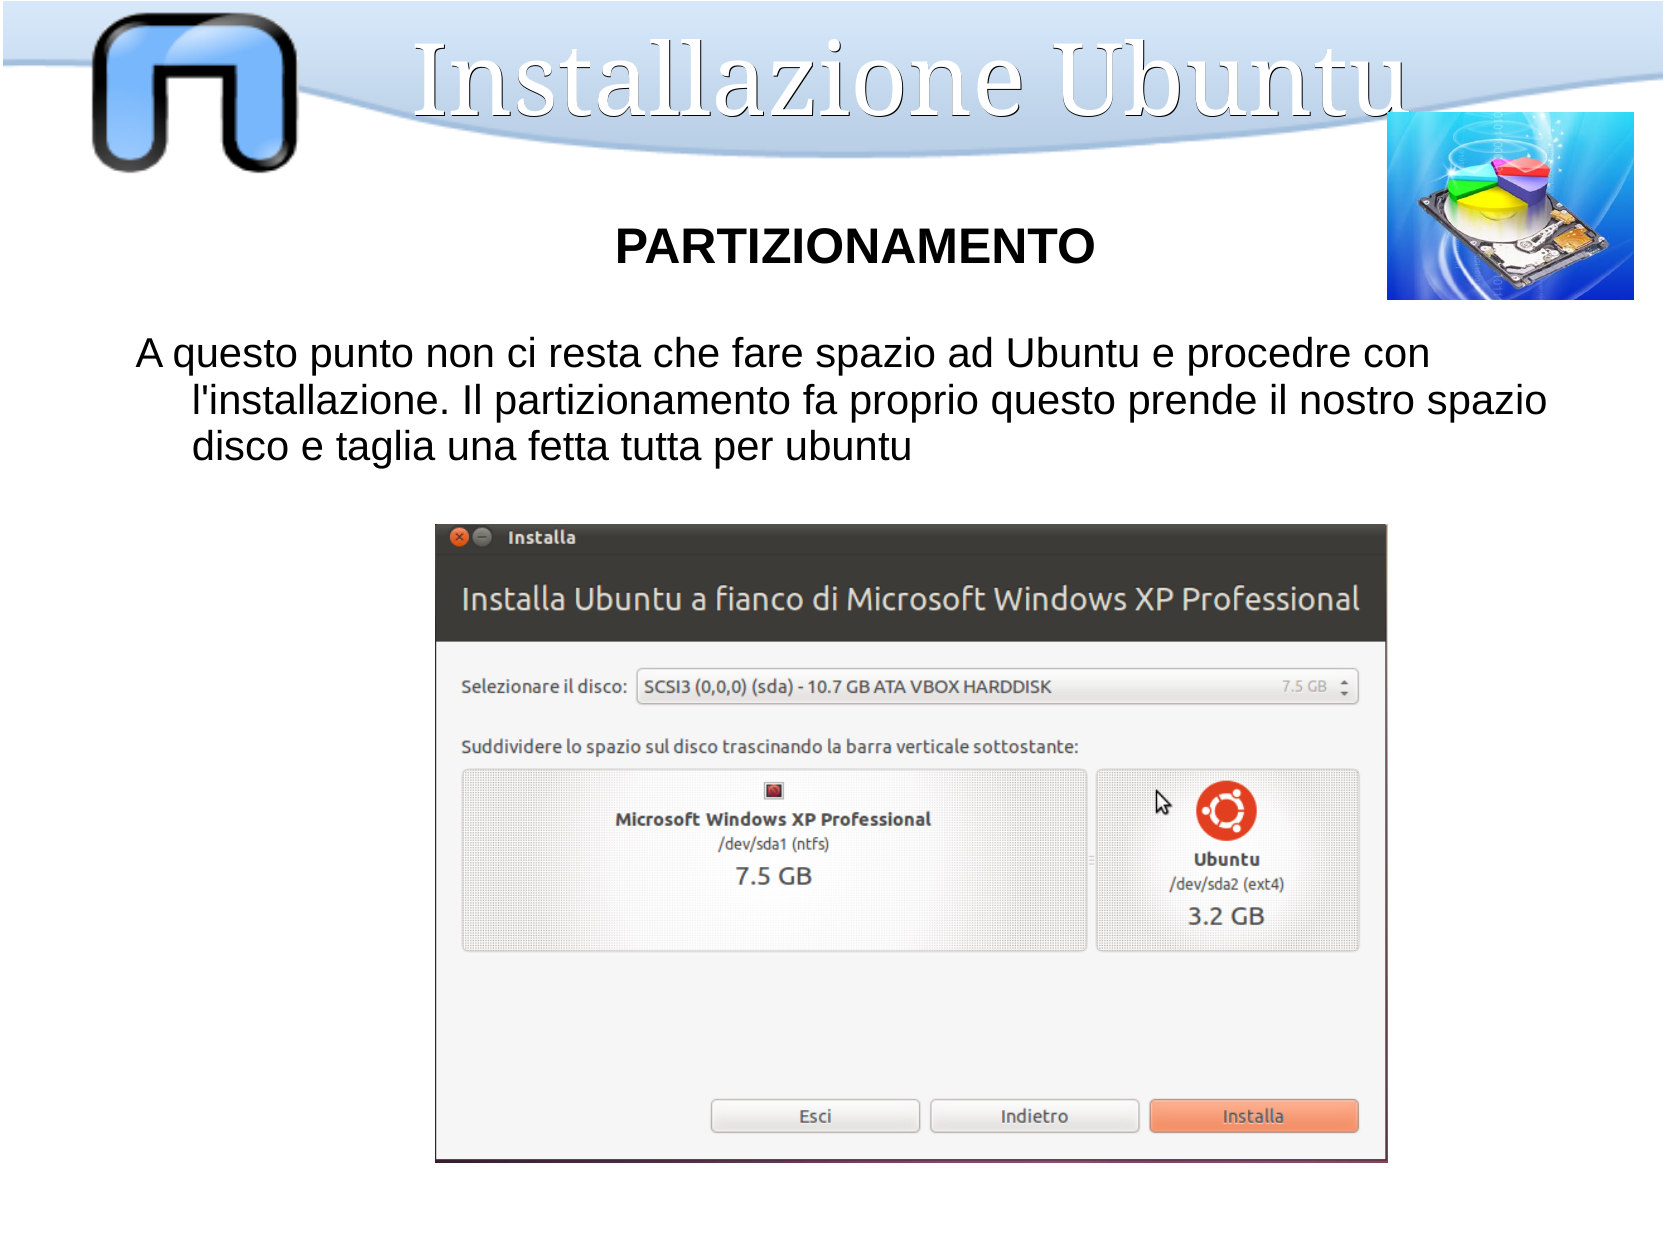

Installazione Ubuntu
# PARTIZIONAMENTO
A questo punto non ci resta che fare spazio ad Ubuntu e procedre con l'installazione. Il partizionamento fa proprio questo prende il nostro spazio disco e taglia una fetta tutta per ubuntu